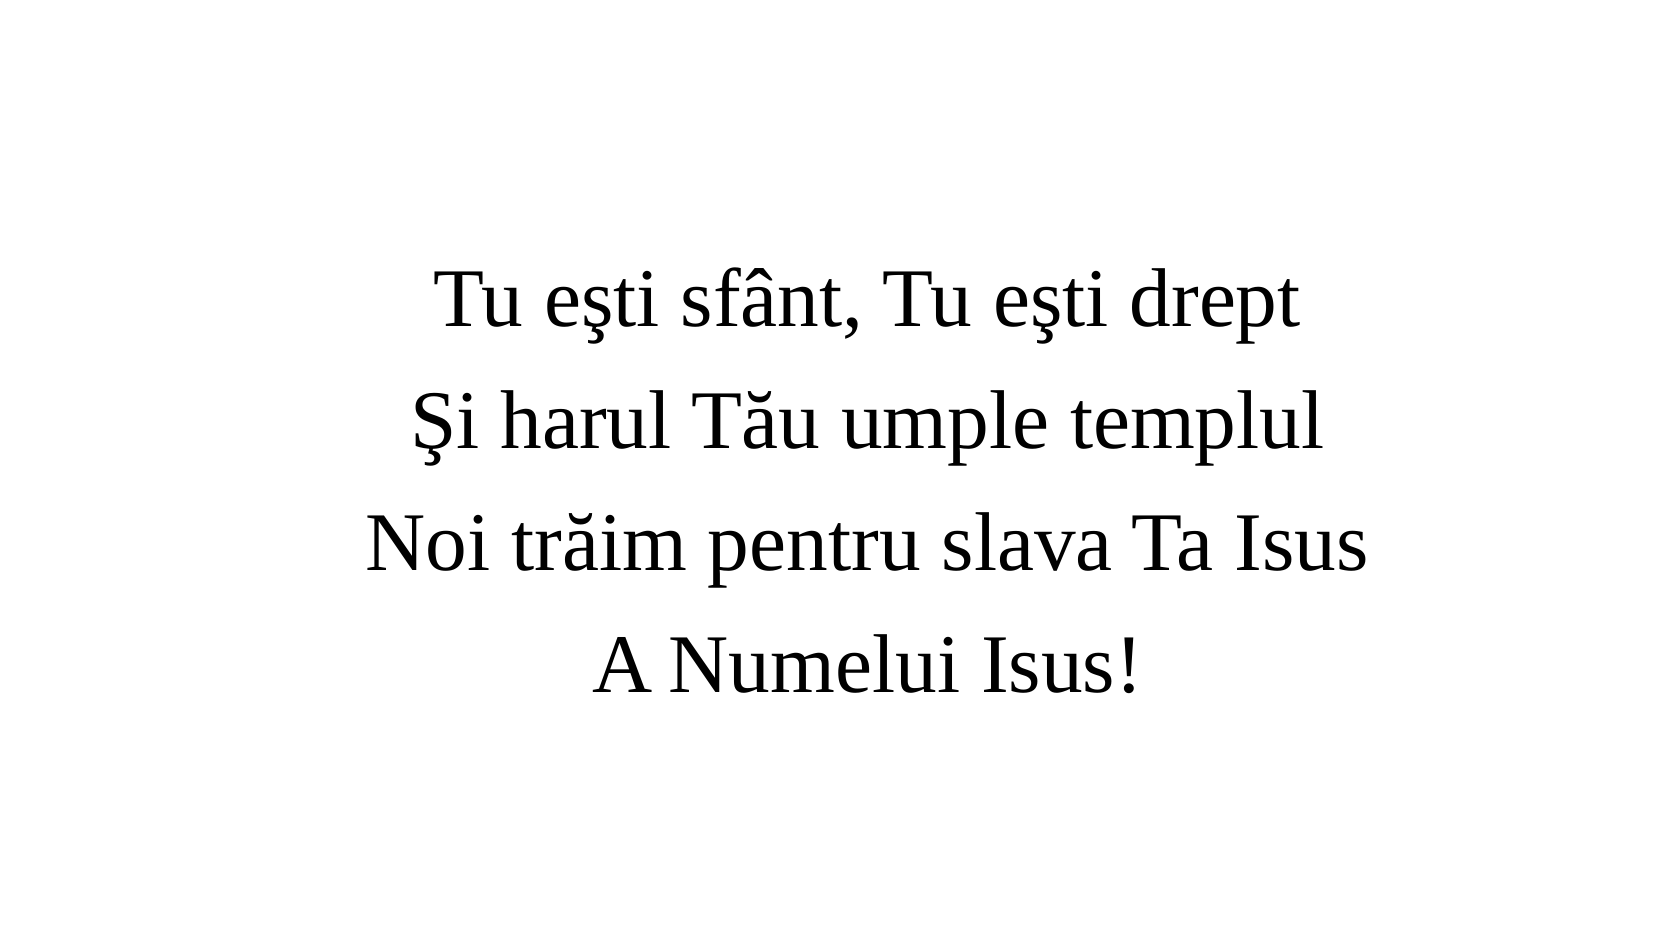

# Tu eşti sfânt, Tu eşti drept
Şi harul Tău umple templul
Noi trăim pentru slava Ta Isus
A Numelui Isus!